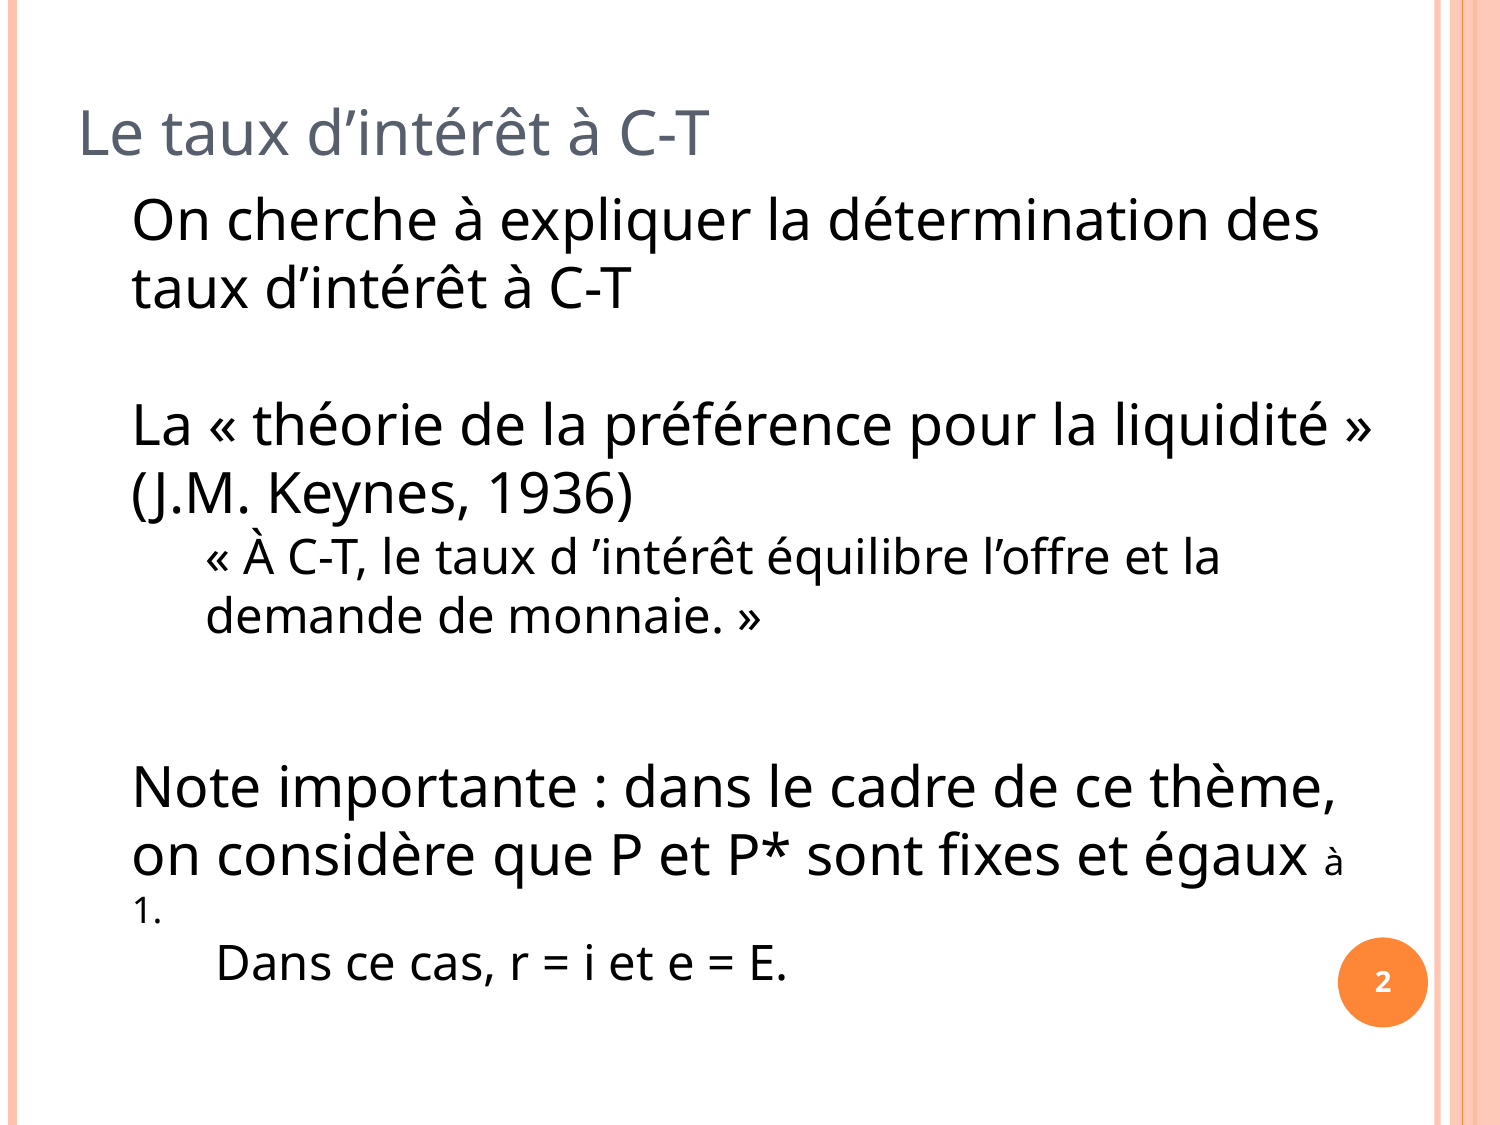

# Le taux d’intérêt à C-T
On cherche à expliquer la détermination des taux d’intérêt à C-T
La « théorie de la préférence pour la liquidité » (J.M. Keynes, 1936)
« À C-T, le taux d ’intérêt équilibre l’offre et la demande de monnaie. »
Note importante : dans le cadre de ce thème, on considère que P et P* sont fixes et égaux à 1.
 Dans ce cas, r = i et e = E.